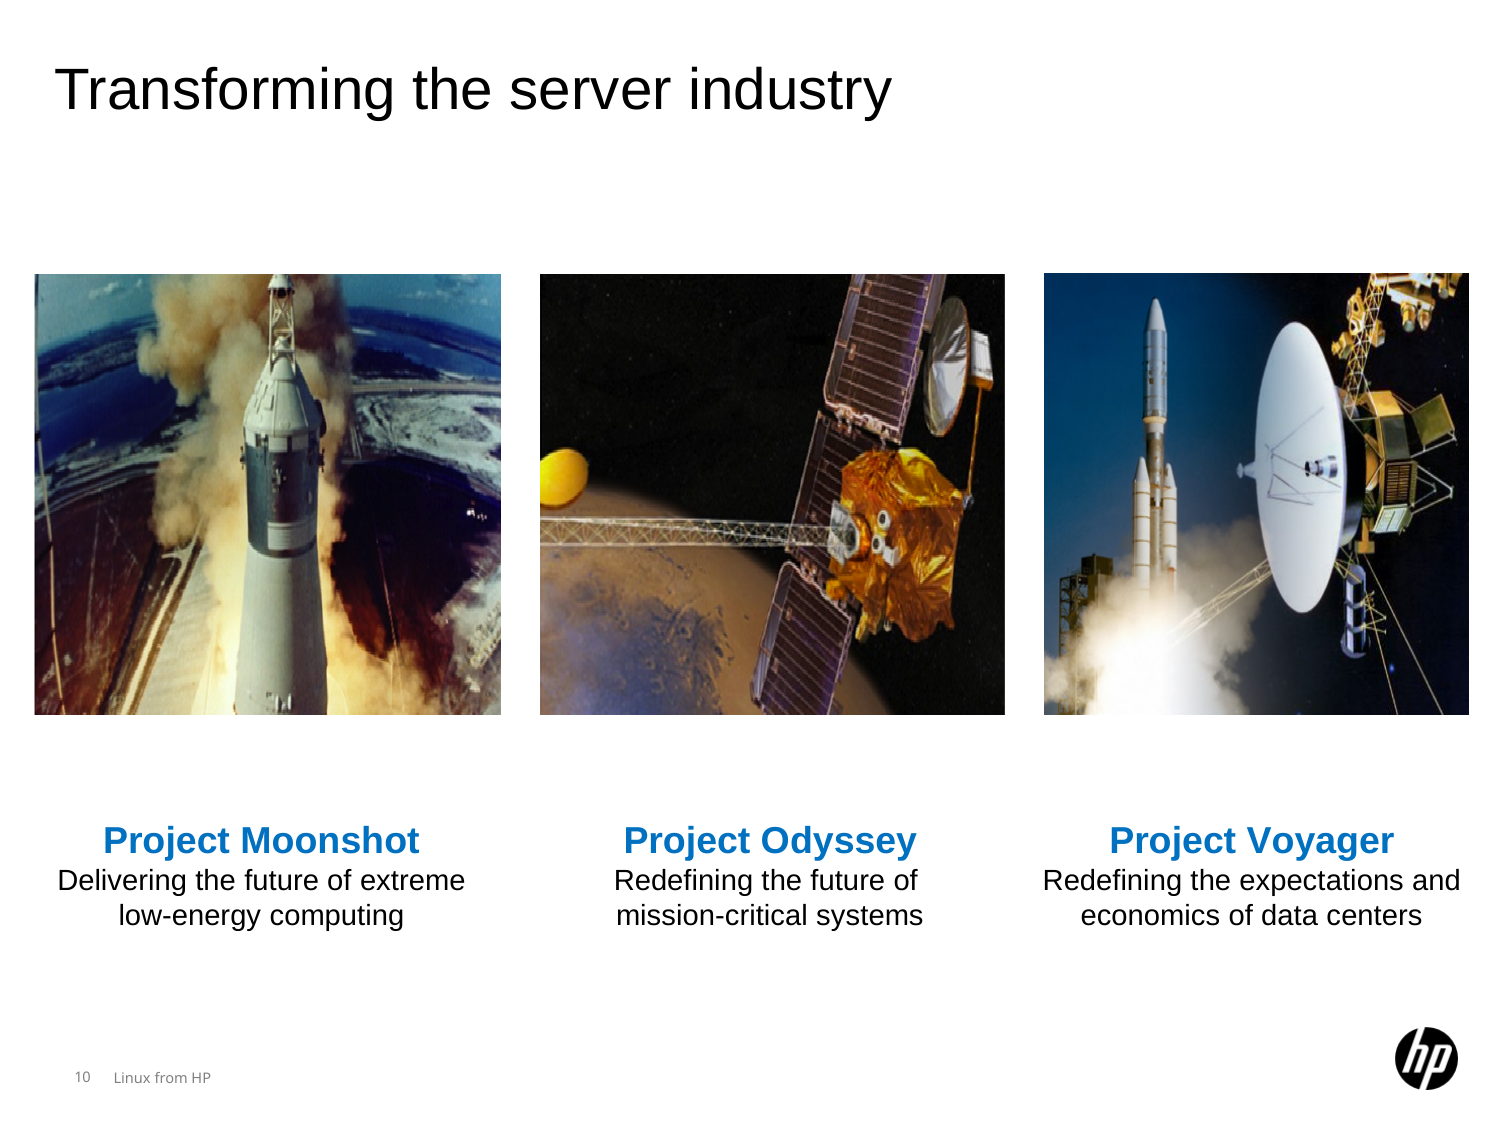

# Transforming the server industry
Project Moonshot
Delivering the future of extreme low-energy computing
Project Odyssey
Redefining the future of
mission-critical systems
Project Voyager
Redefining the expectations and economics of data centers